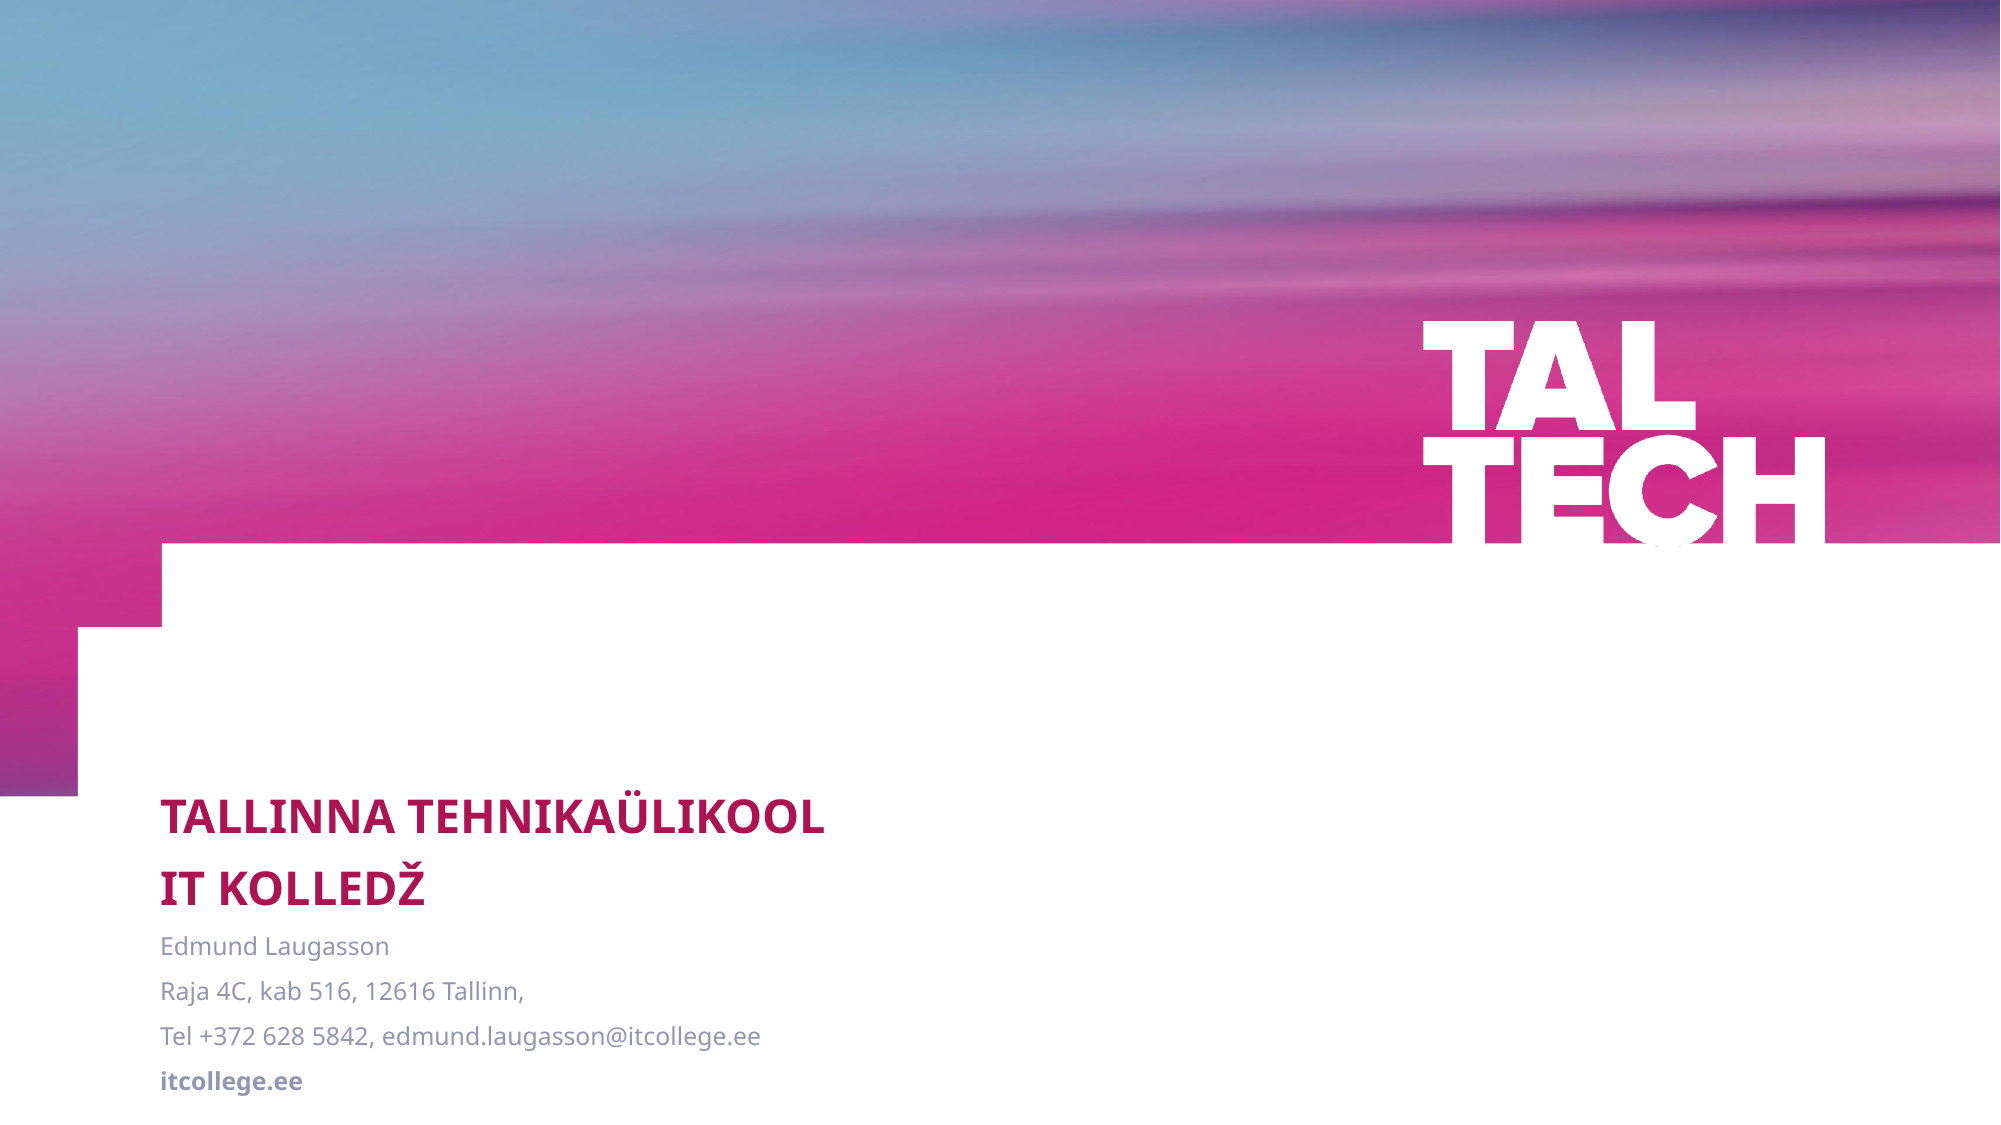

# TALLINNA TEHNIKAÜLIKOOL
it kolledž
Edmund Laugasson
Raja 4C, kab 516, 12616 Tallinn,
Tel +372 628 5842, edmund.laugasson@itcollege.ee
itcollege.ee